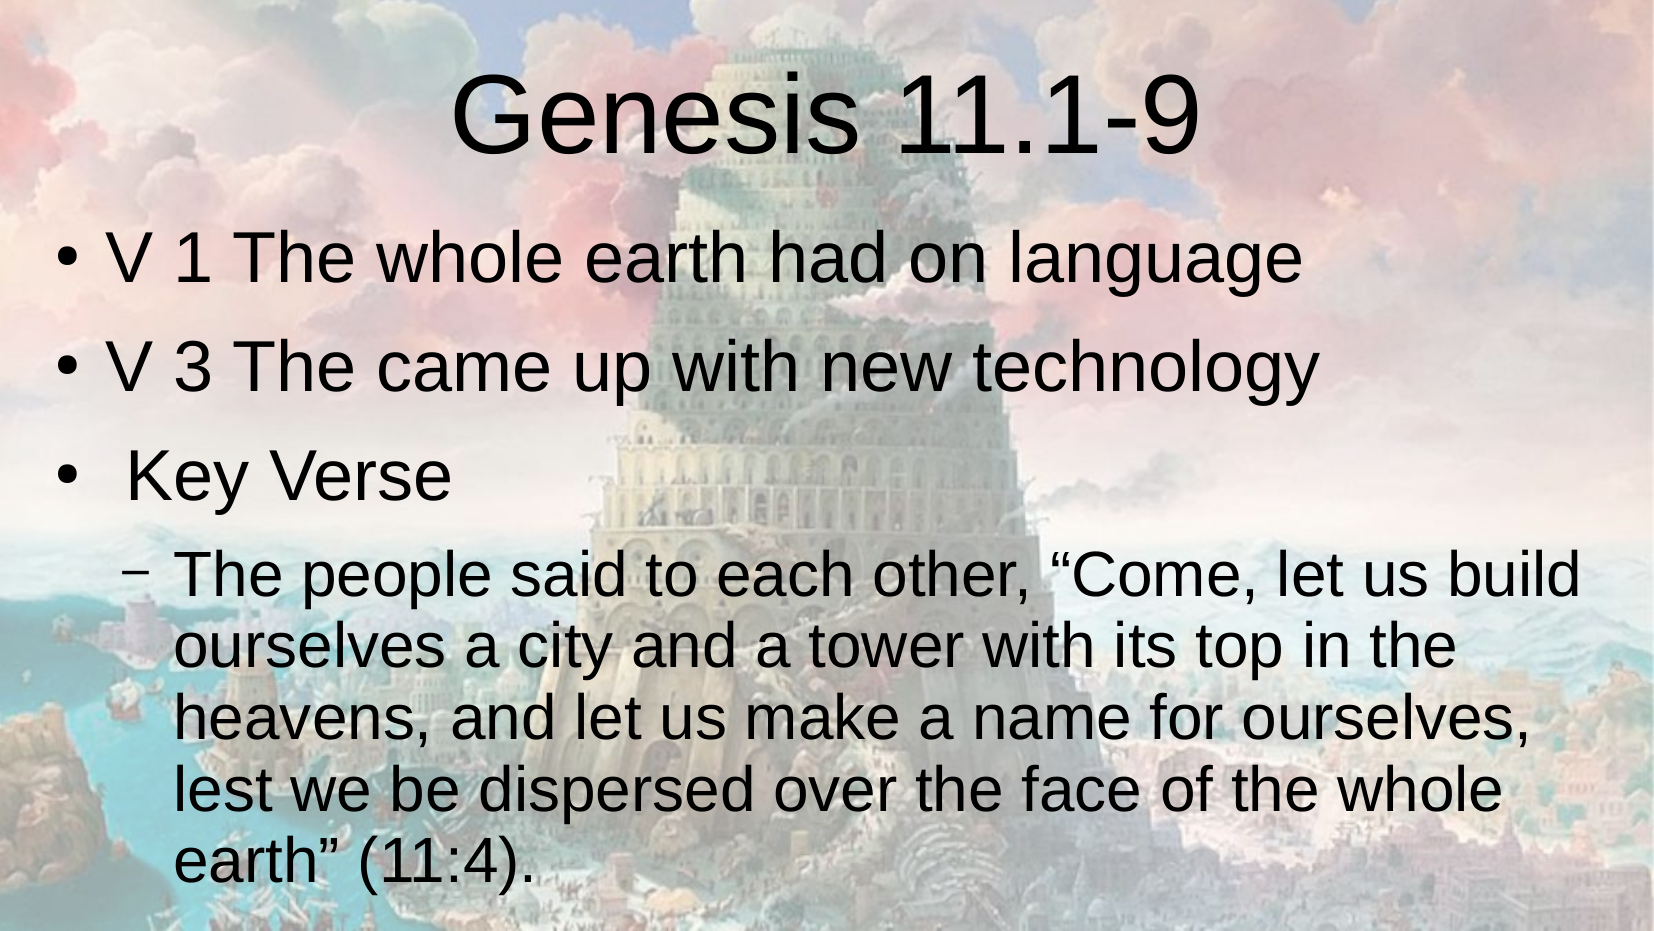

# Genesis 11.1-9
V 1 The whole earth had on language
V 3 The came up with new technology
 Key Verse
The people said to each other, “Come, let us build ourselves a city and a tower with its top in the heavens, and let us make a name for ourselves, lest we be dispersed over the face of the whole earth” (11:4).